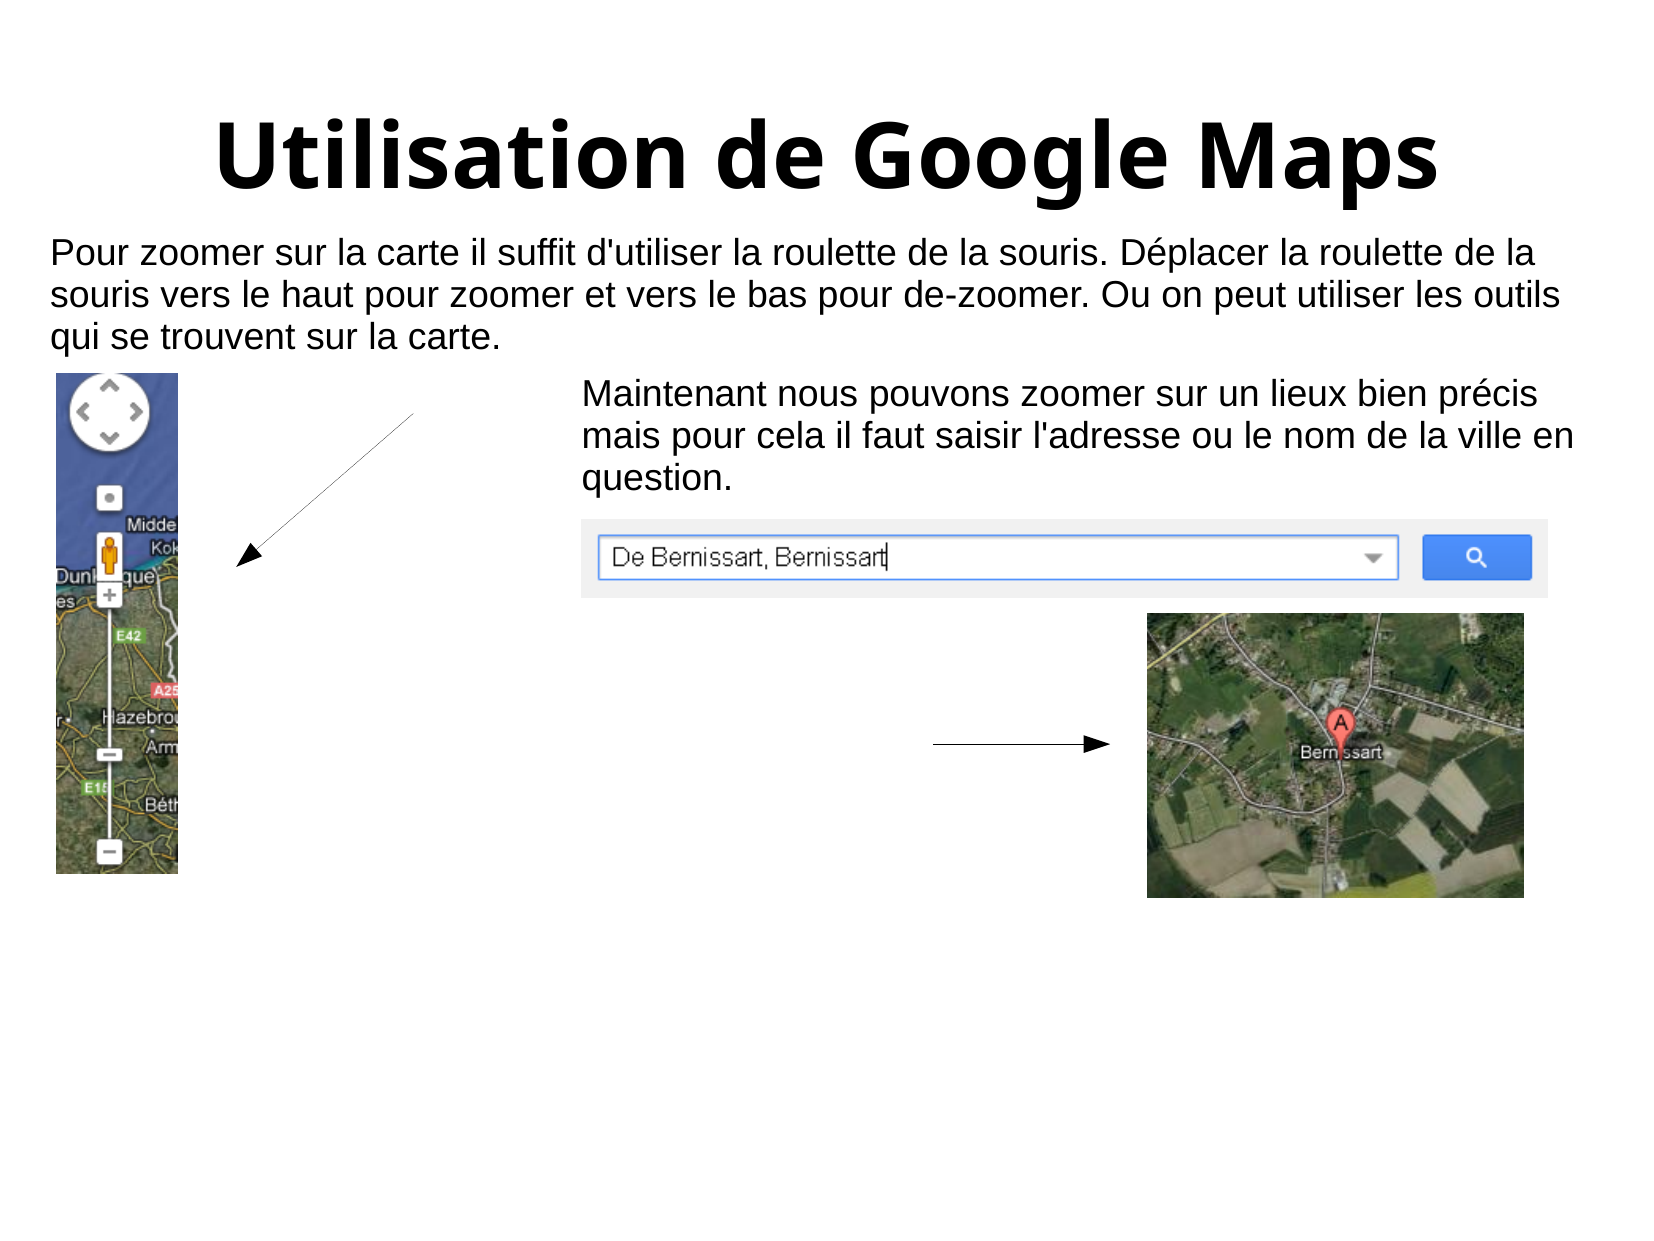

# Utilisation de Google Maps
Pour zoomer sur la carte il suffit d'utiliser la roulette de la souris. Déplacer la roulette de la souris vers le haut pour zoomer et vers le bas pour de-zoomer. Ou on peut utiliser les outils qui se trouvent sur la carte.
Maintenant nous pouvons zoomer sur un lieux bien précis mais pour cela il faut saisir l'adresse ou le nom de la ville en question.